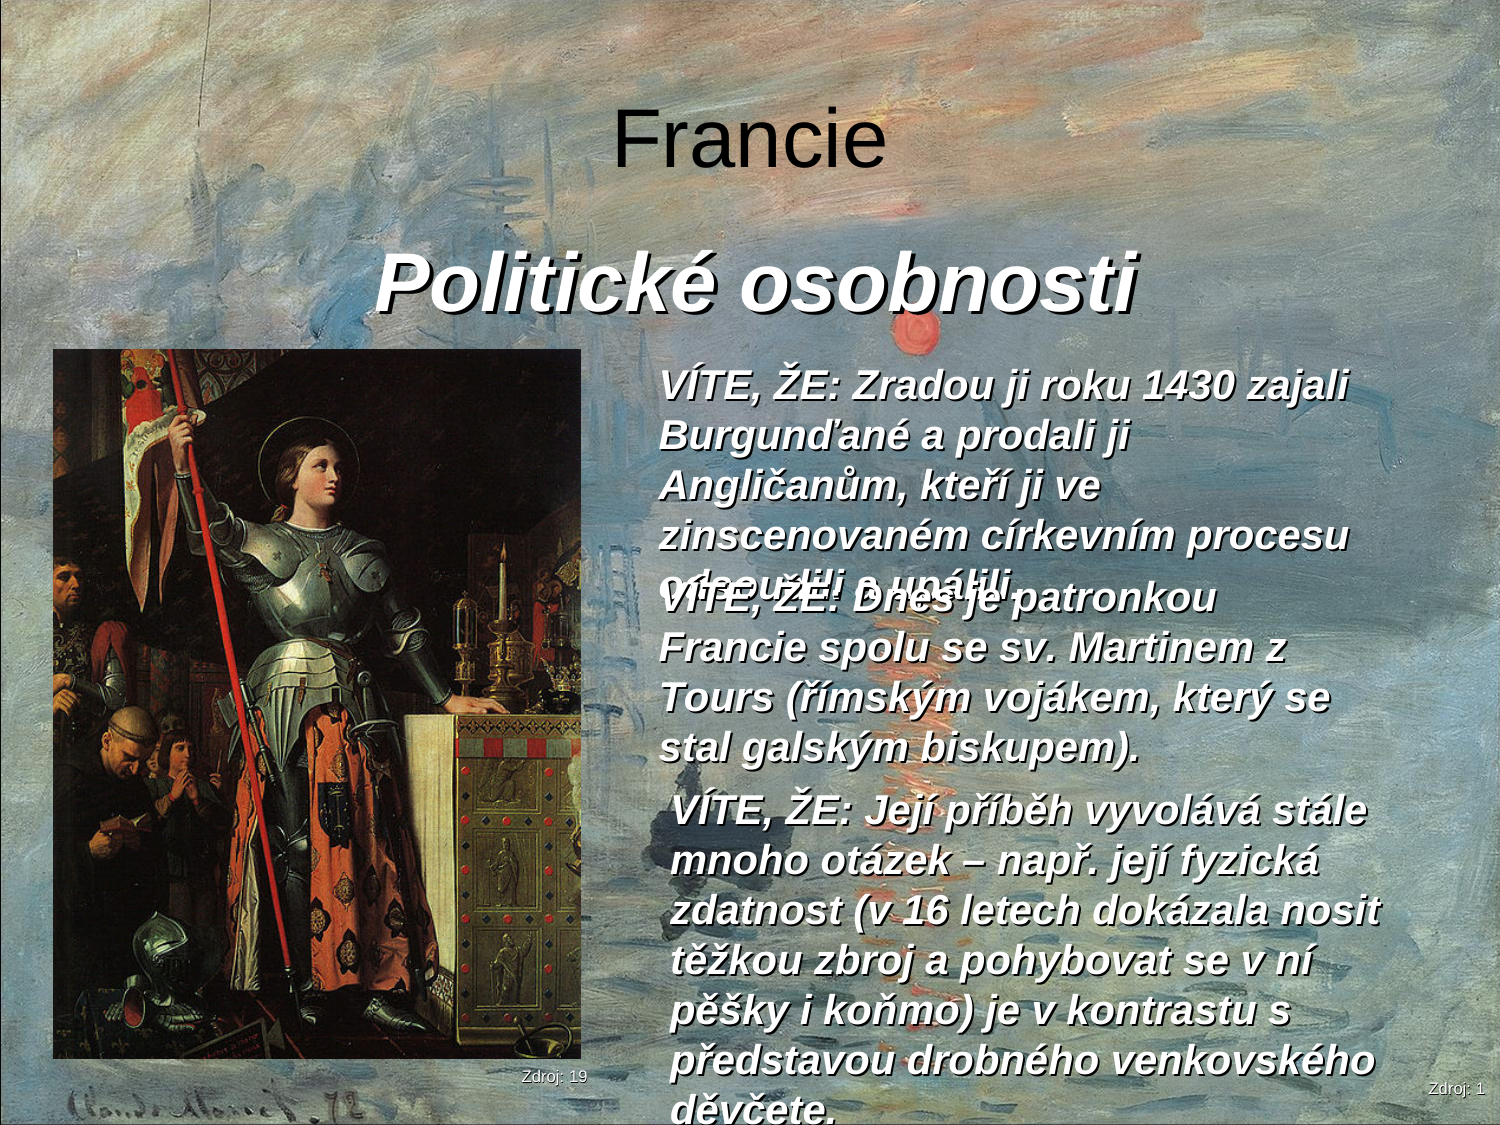

# Francie
Politické osobnosti
VÍTE, ŽE: Zradou ji roku 1430 zajali Burgunďané a prodali ji Angličanům, kteří ji ve zinscenovaném církevním procesu odsoudili a upálili.
VÍTE, ŽE: Dnes je patronkou Francie spolu se sv. Martinem z Tours (římským vojákem, který se stal galským biskupem).
VÍTE, ŽE: Její příběh vyvolává stále mnoho otázek – např. její fyzická zdatnost (v 16 letech dokázala nosit těžkou zbroj a pohybovat se v ní pěšky i koňmo) je v kontrastu s představou drobného venkovského děvčete.
Zdroj: 19
Zdroj: 1